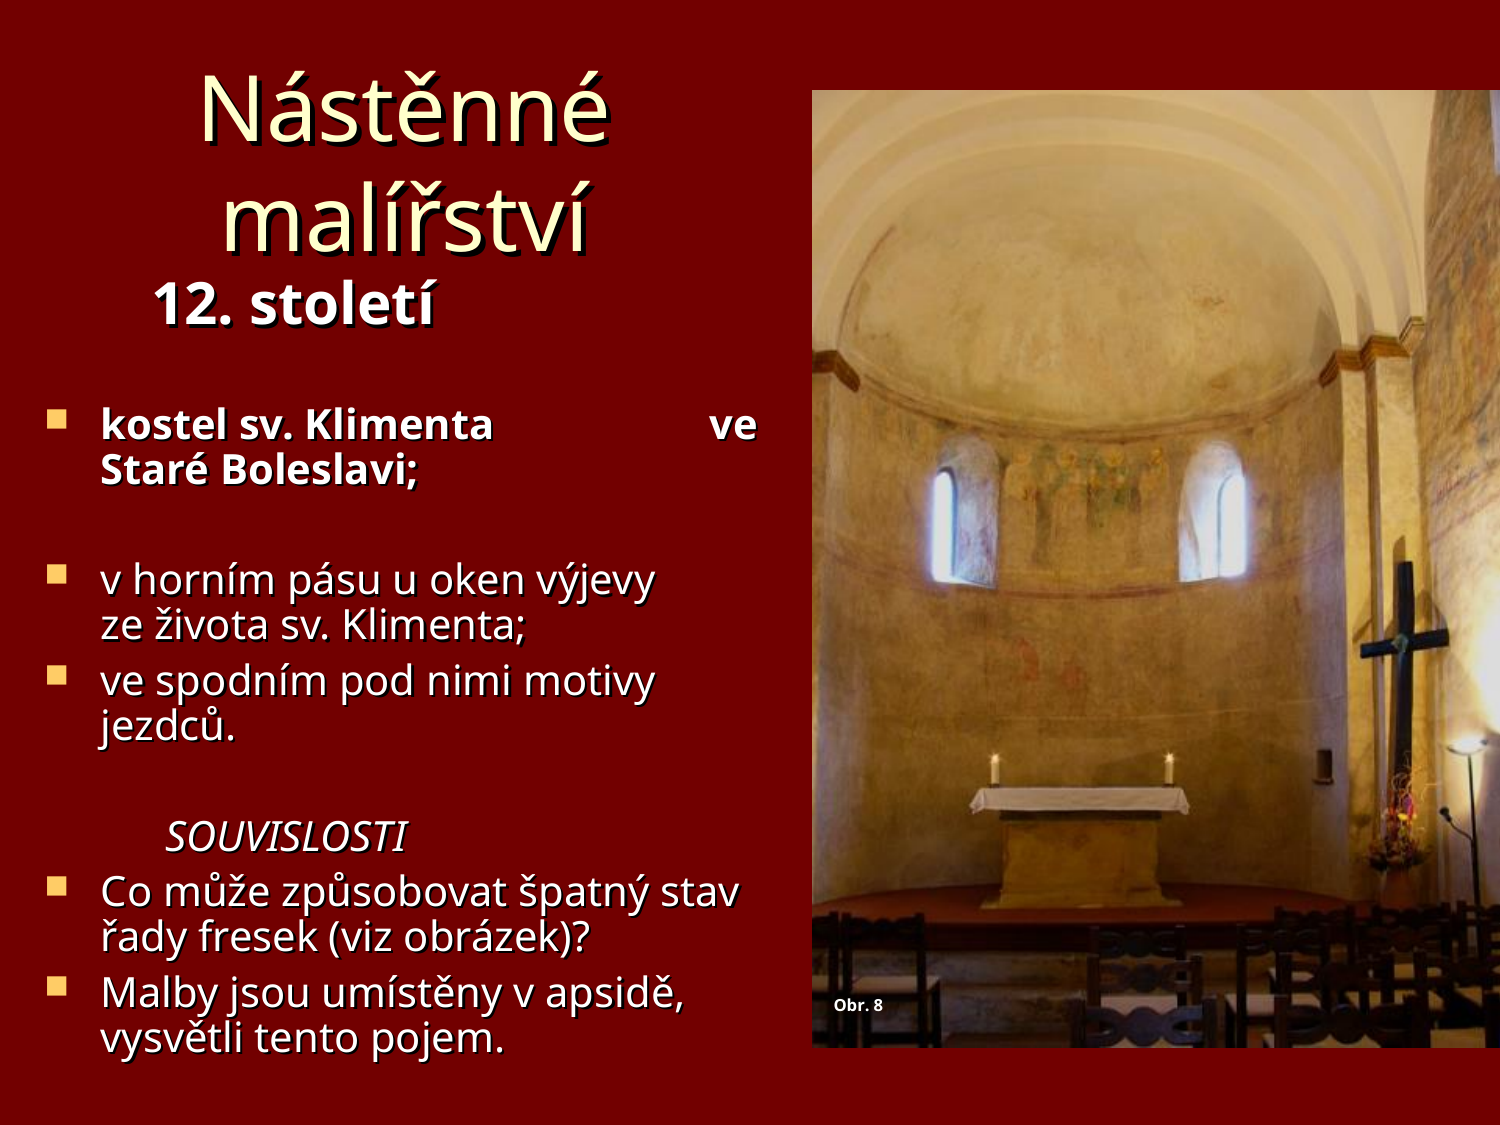

# Nástěnné malířství
 12. století
kostel sv. Klimenta ve Staré Boleslavi;
v horním pásu u oken výjevy ze života sv. Klimenta;
ve spodním pod nimi motivy jezdců.
	 SOUVISLOSTI
Co může způsobovat špatný stav řady fresek (viz obrázek)?
Malby jsou umístěny v apsidě, vysvětli tento pojem.
Obr. 8